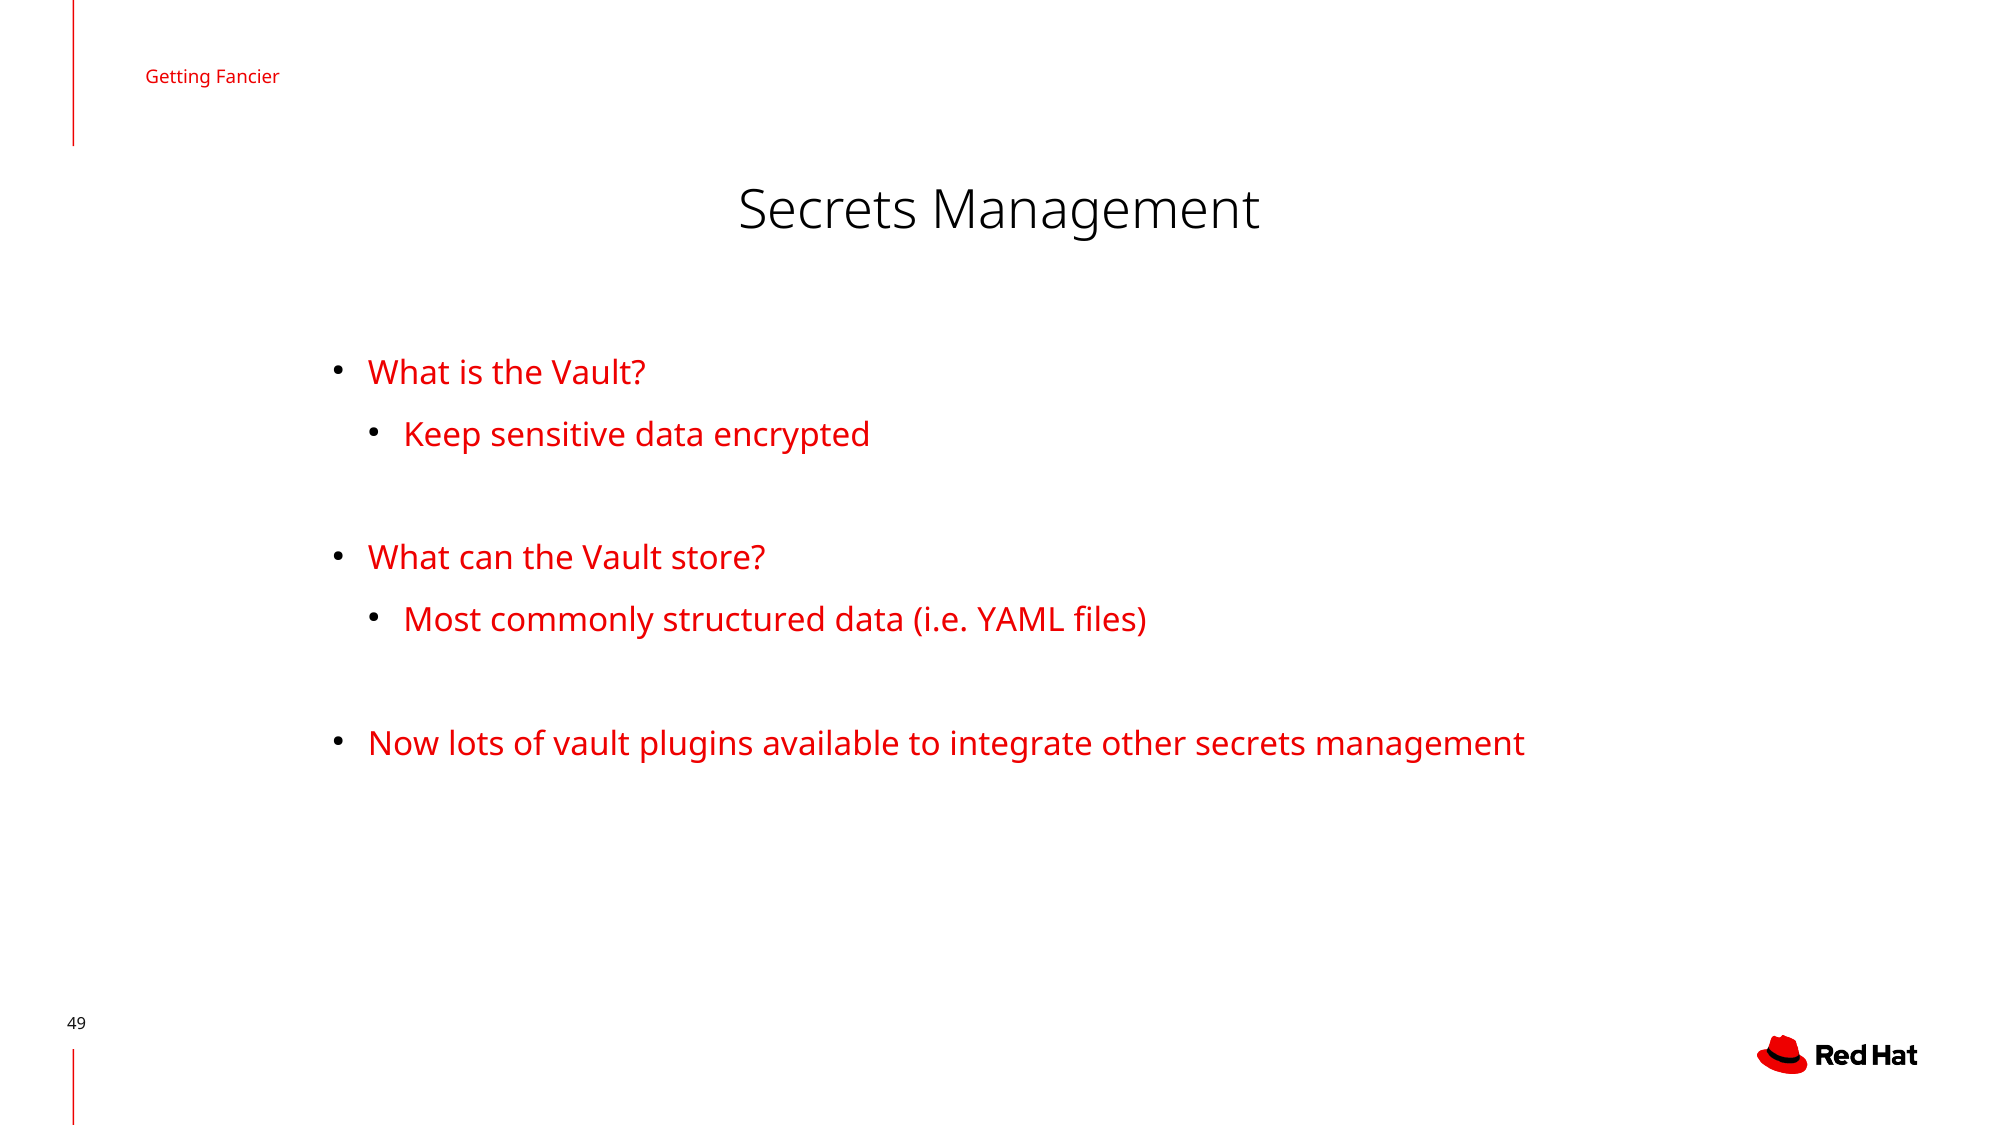

Getting Fancier
# Secrets Management
What is the Vault?
Keep sensitive data encrypted
What can the Vault store?
Most commonly structured data (i.e. YAML files)
Now lots of vault plugins available to integrate other secrets management
49